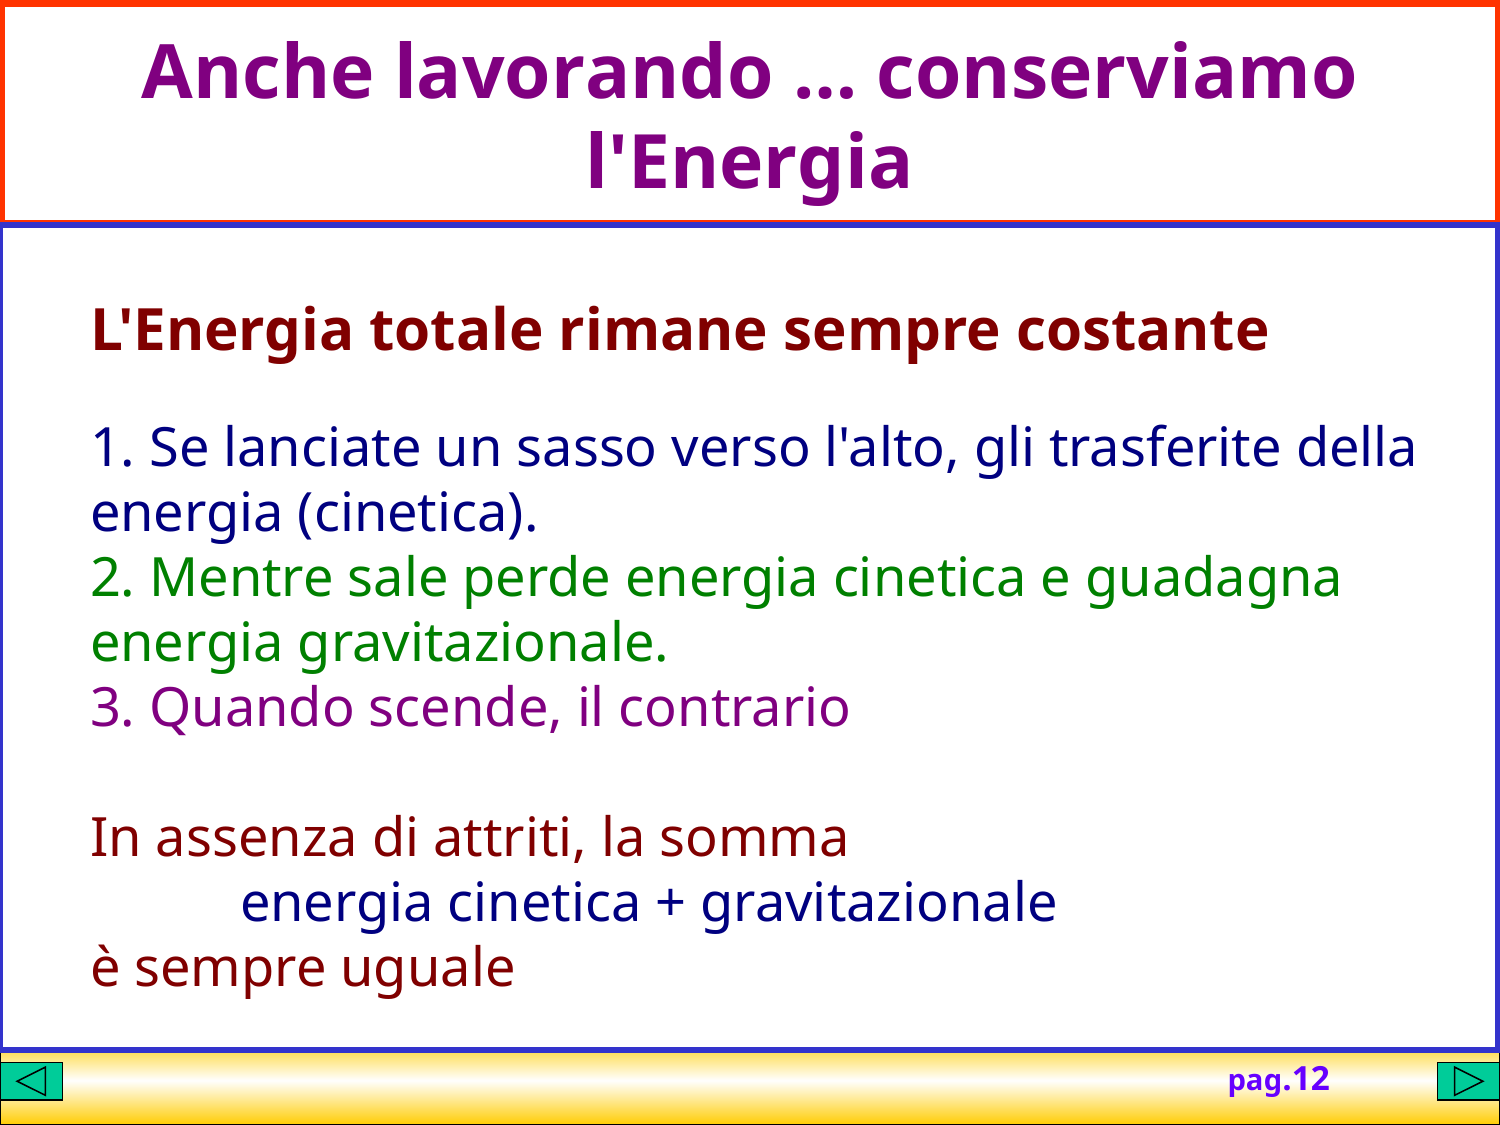

# Anche lavorando … conserviamo l'Energia
	L'Energia totale rimane sempre costante
	1. Se lanciate un sasso verso l'alto, gli trasferite della energia (cinetica).
	2. Mentre sale perde energia cinetica e guadagna energia gravitazionale.
	3. Quando scende, il contrario
	In assenza di attriti, la somma
			energia cinetica + gravitazionale
	è sempre uguale
12